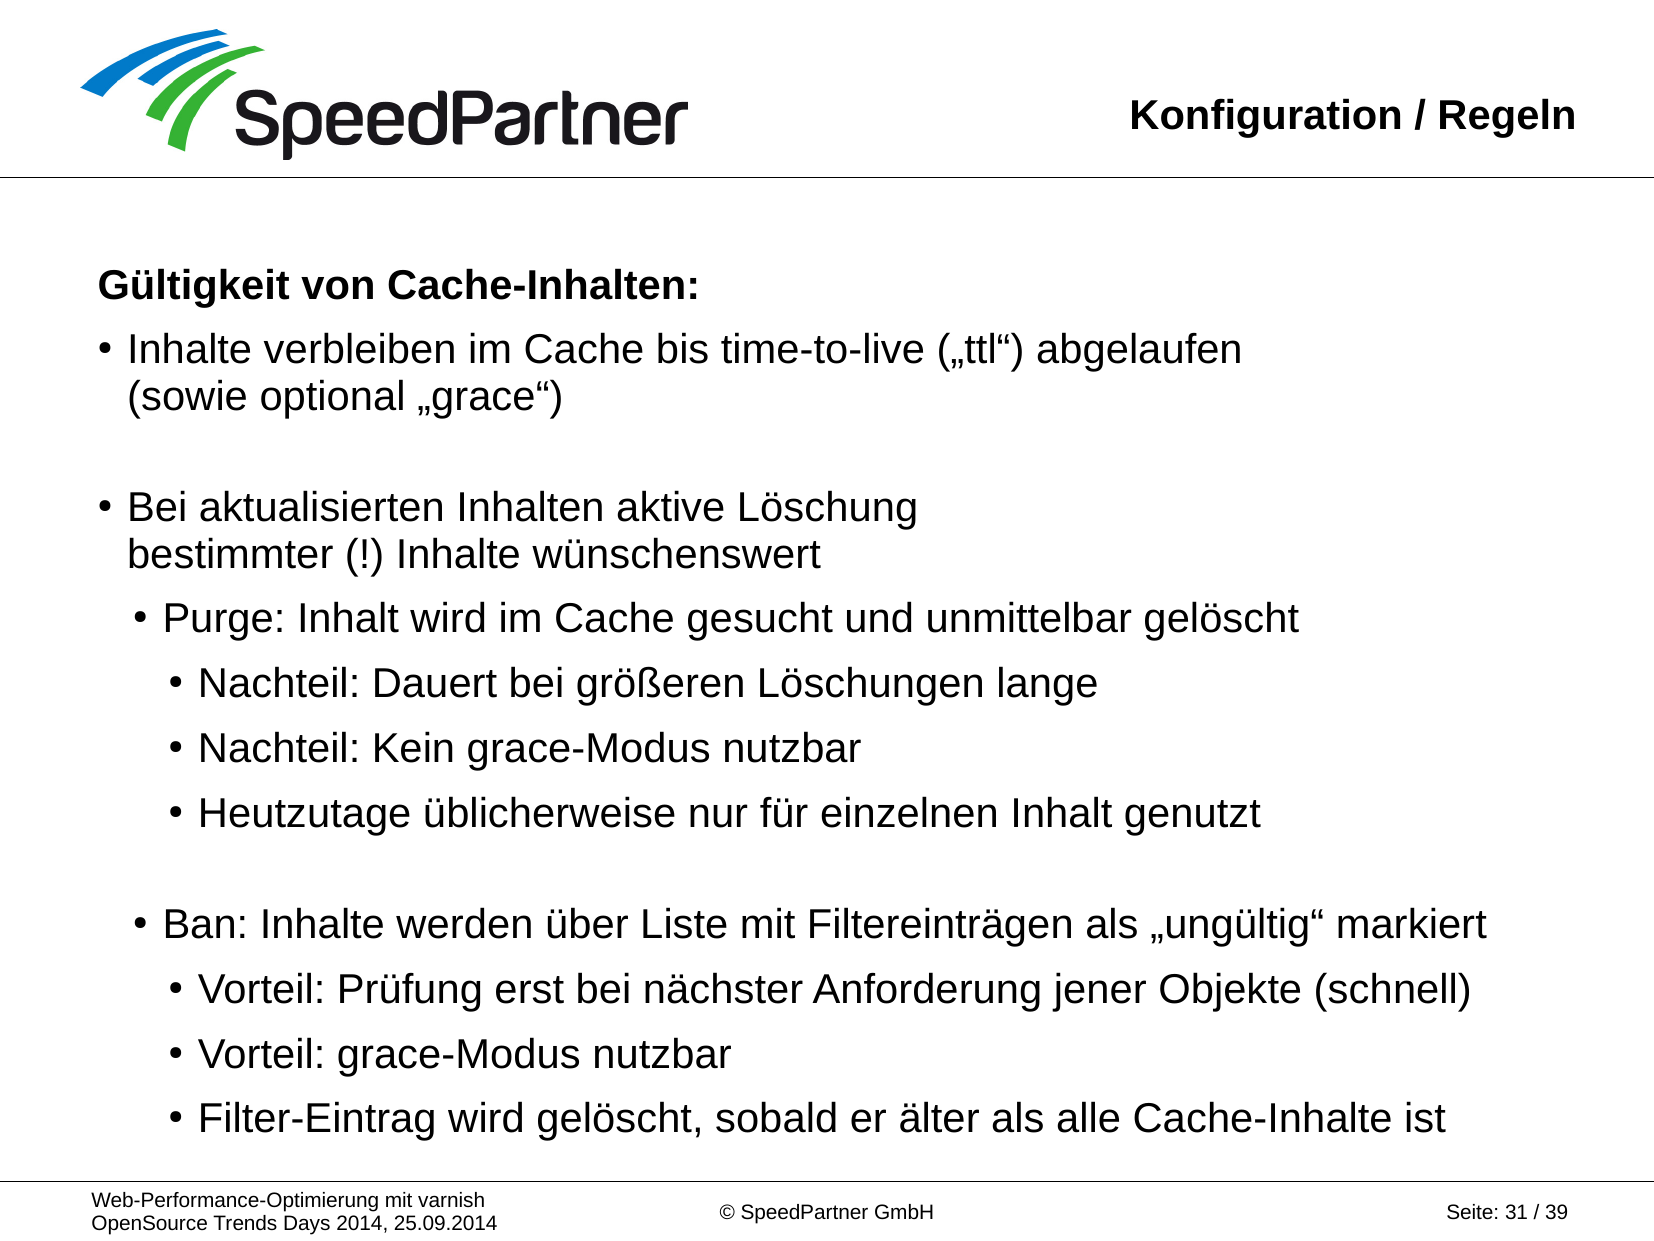

# Konfiguration / Regeln
Gültigkeit von Cache-Inhalten:
Inhalte verbleiben im Cache bis time-to-live („ttl“) abgelaufen
(sowie optional „grace“)
Bei aktualisierten Inhalten aktive Löschung
bestimmter (!) Inhalte wünschenswert
Purge: Inhalt wird im Cache gesucht und unmittelbar gelöscht
Nachteil: Dauert bei größeren Löschungen lange
Nachteil: Kein grace-Modus nutzbar
Heutzutage üblicherweise nur für einzelnen Inhalt genutzt
Ban: Inhalte werden über Liste mit Filtereinträgen als „ungültig“ markiert
Vorteil: Prüfung erst bei nächster Anforderung jener Objekte (schnell)
Vorteil: grace-Modus nutzbar
Filter-Eintrag wird gelöscht, sobald er älter als alle Cache-Inhalte ist